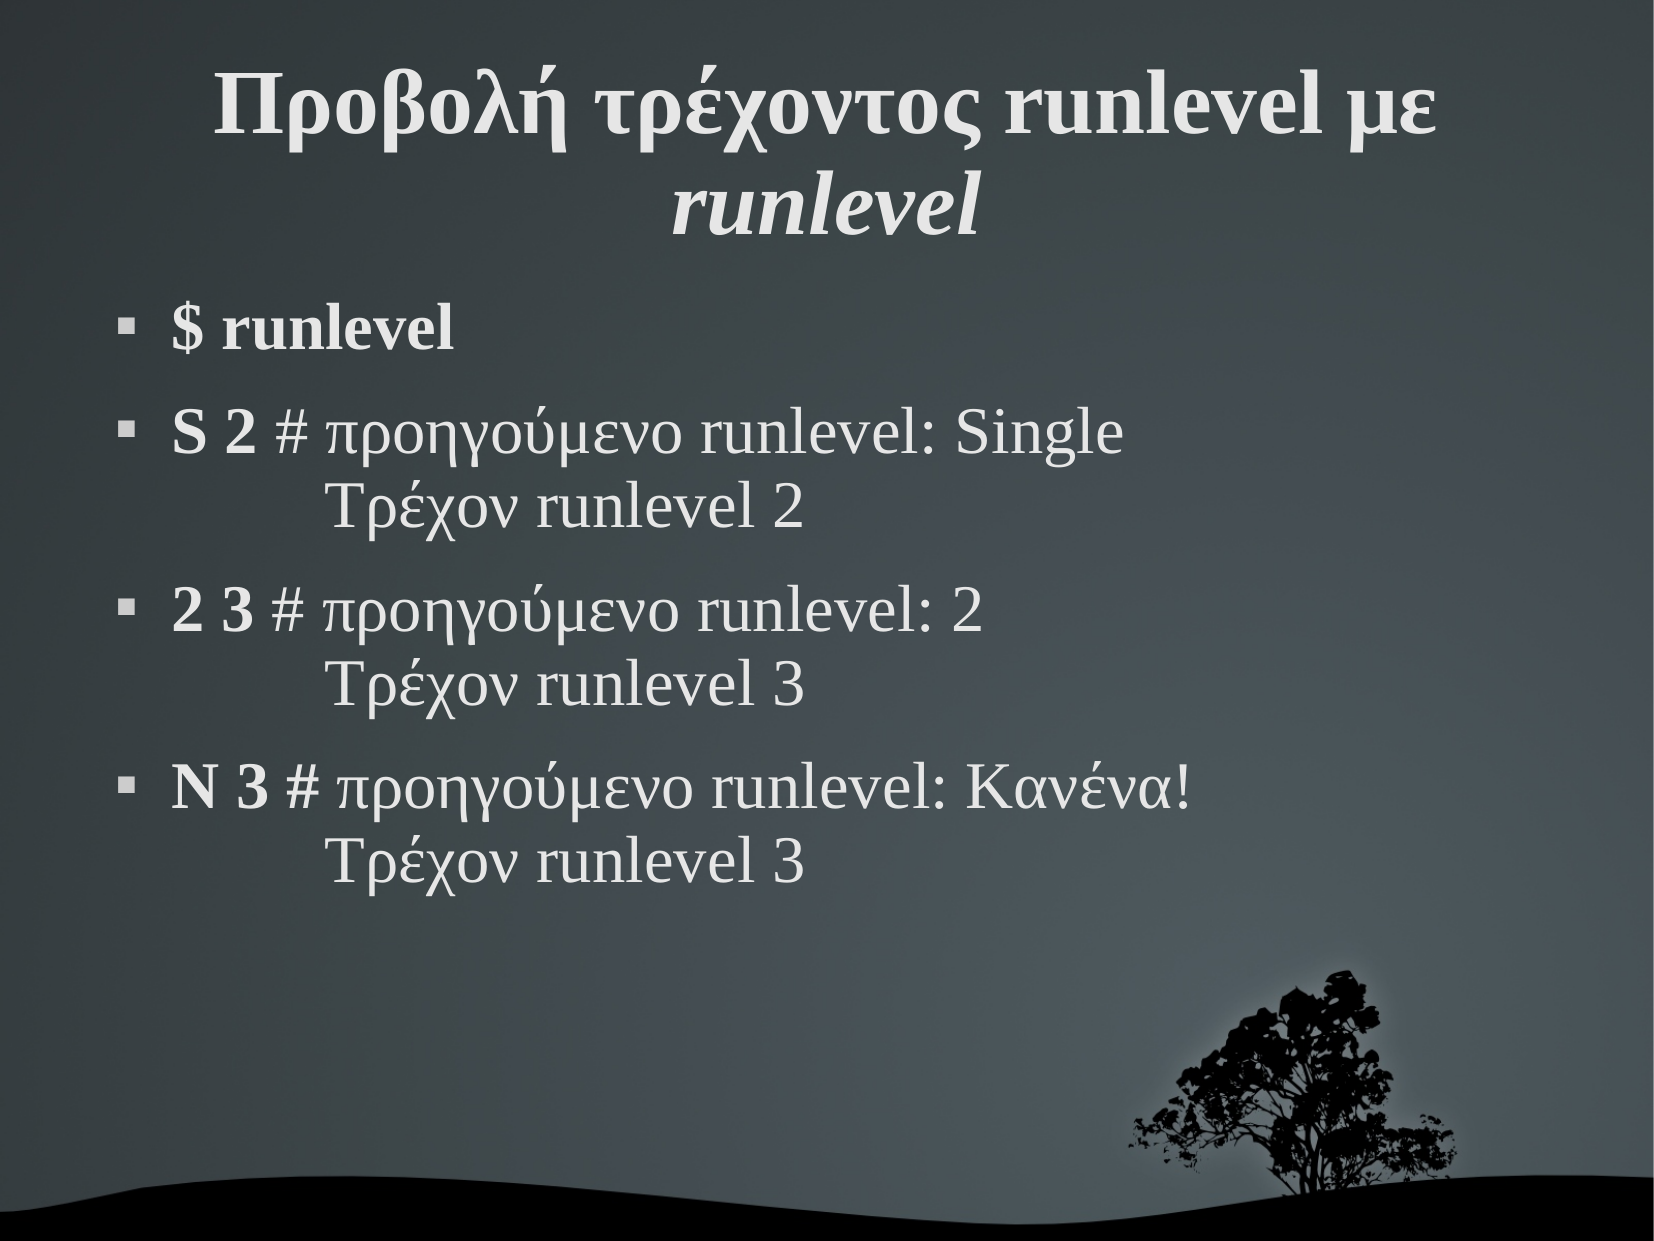

# Προβολή τρέχοντος runlevel με runlevel
$ runlevel
S 2 # προηγούμενο runlevel: Single
 Τρέχον runlevel 2
2 3 # προηγούμενο runlevel: 2
 Τρέχον runlevel 3
N 3 # προηγούμενο runlevel: Κανένα!
 Τρέχον runlevel 3